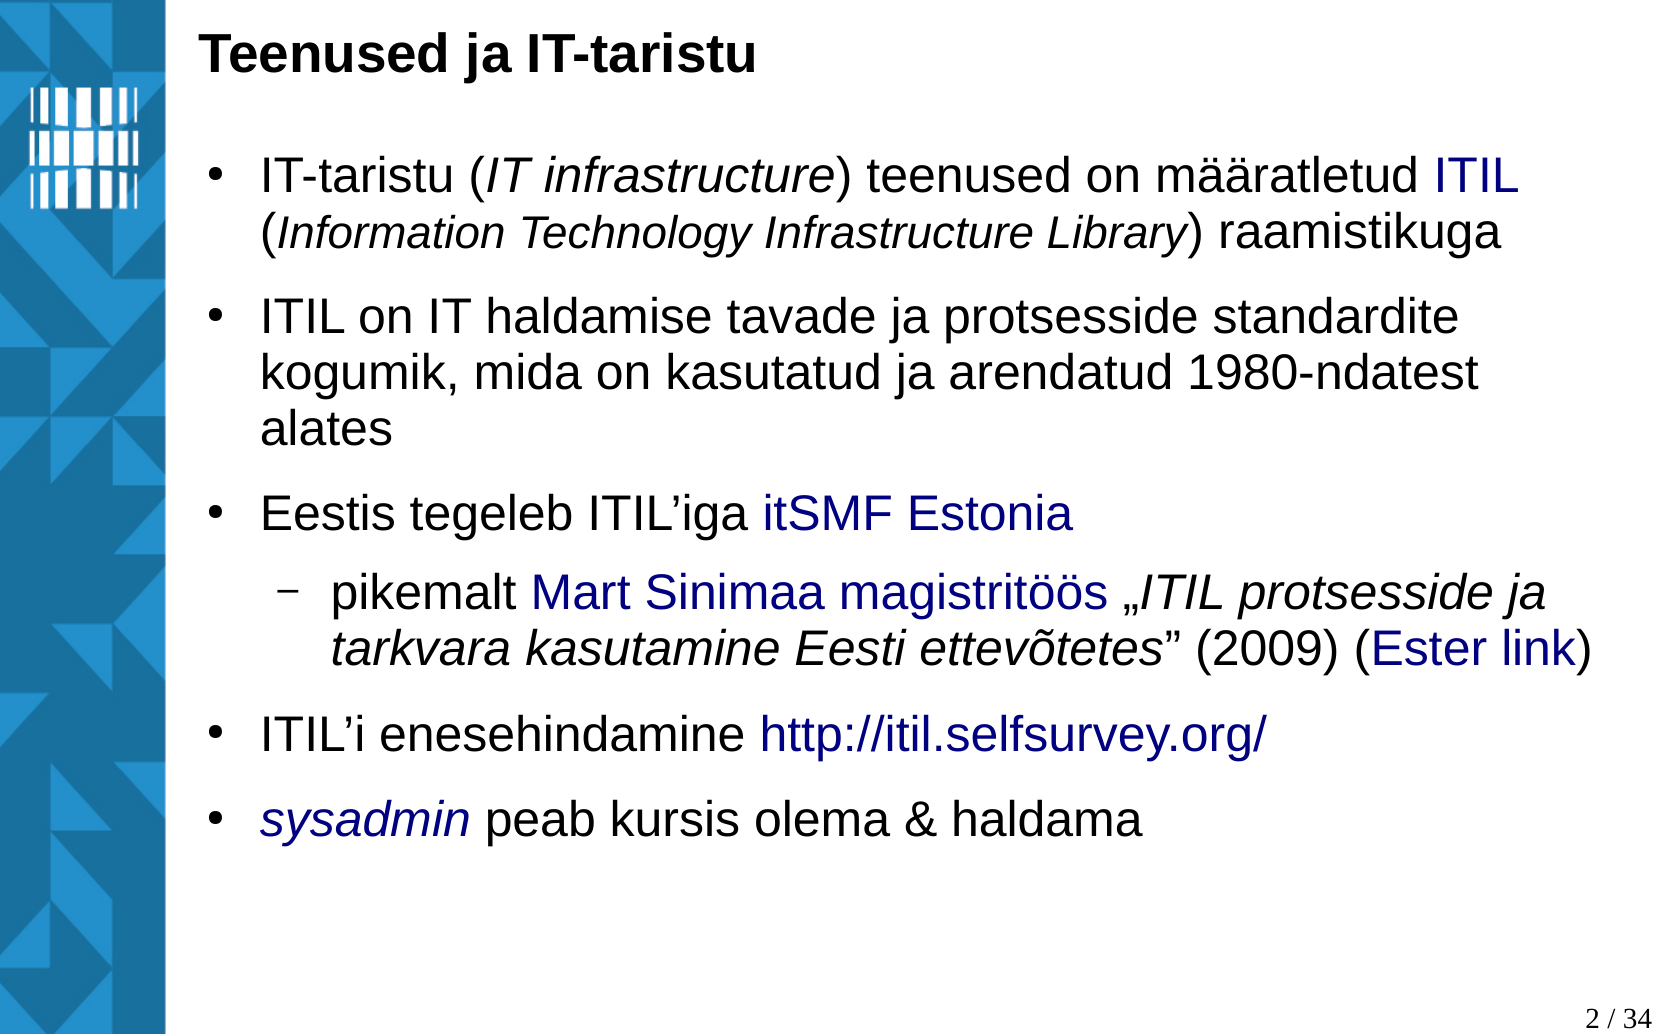

# Teenused ja IT-taristu
IT-taristu (IT infrastructure) teenused on määratletud ITIL (Information Technology Infrastructure Library) raamistikuga
ITIL on IT haldamise tavade ja protsesside standardite kogumik, mida on kasutatud ja arendatud 1980-ndatest alates
Eestis tegeleb ITIL’iga itSMF Estonia
pikemalt Mart Sinimaa magistritöös „ITIL protsesside ja tarkvara kasutamine Eesti ettevõtetes” (2009) (Ester link)
ITIL’i enesehindamine http://itil.selfsurvey.org/
sysadmin peab kursis olema & haldama
2